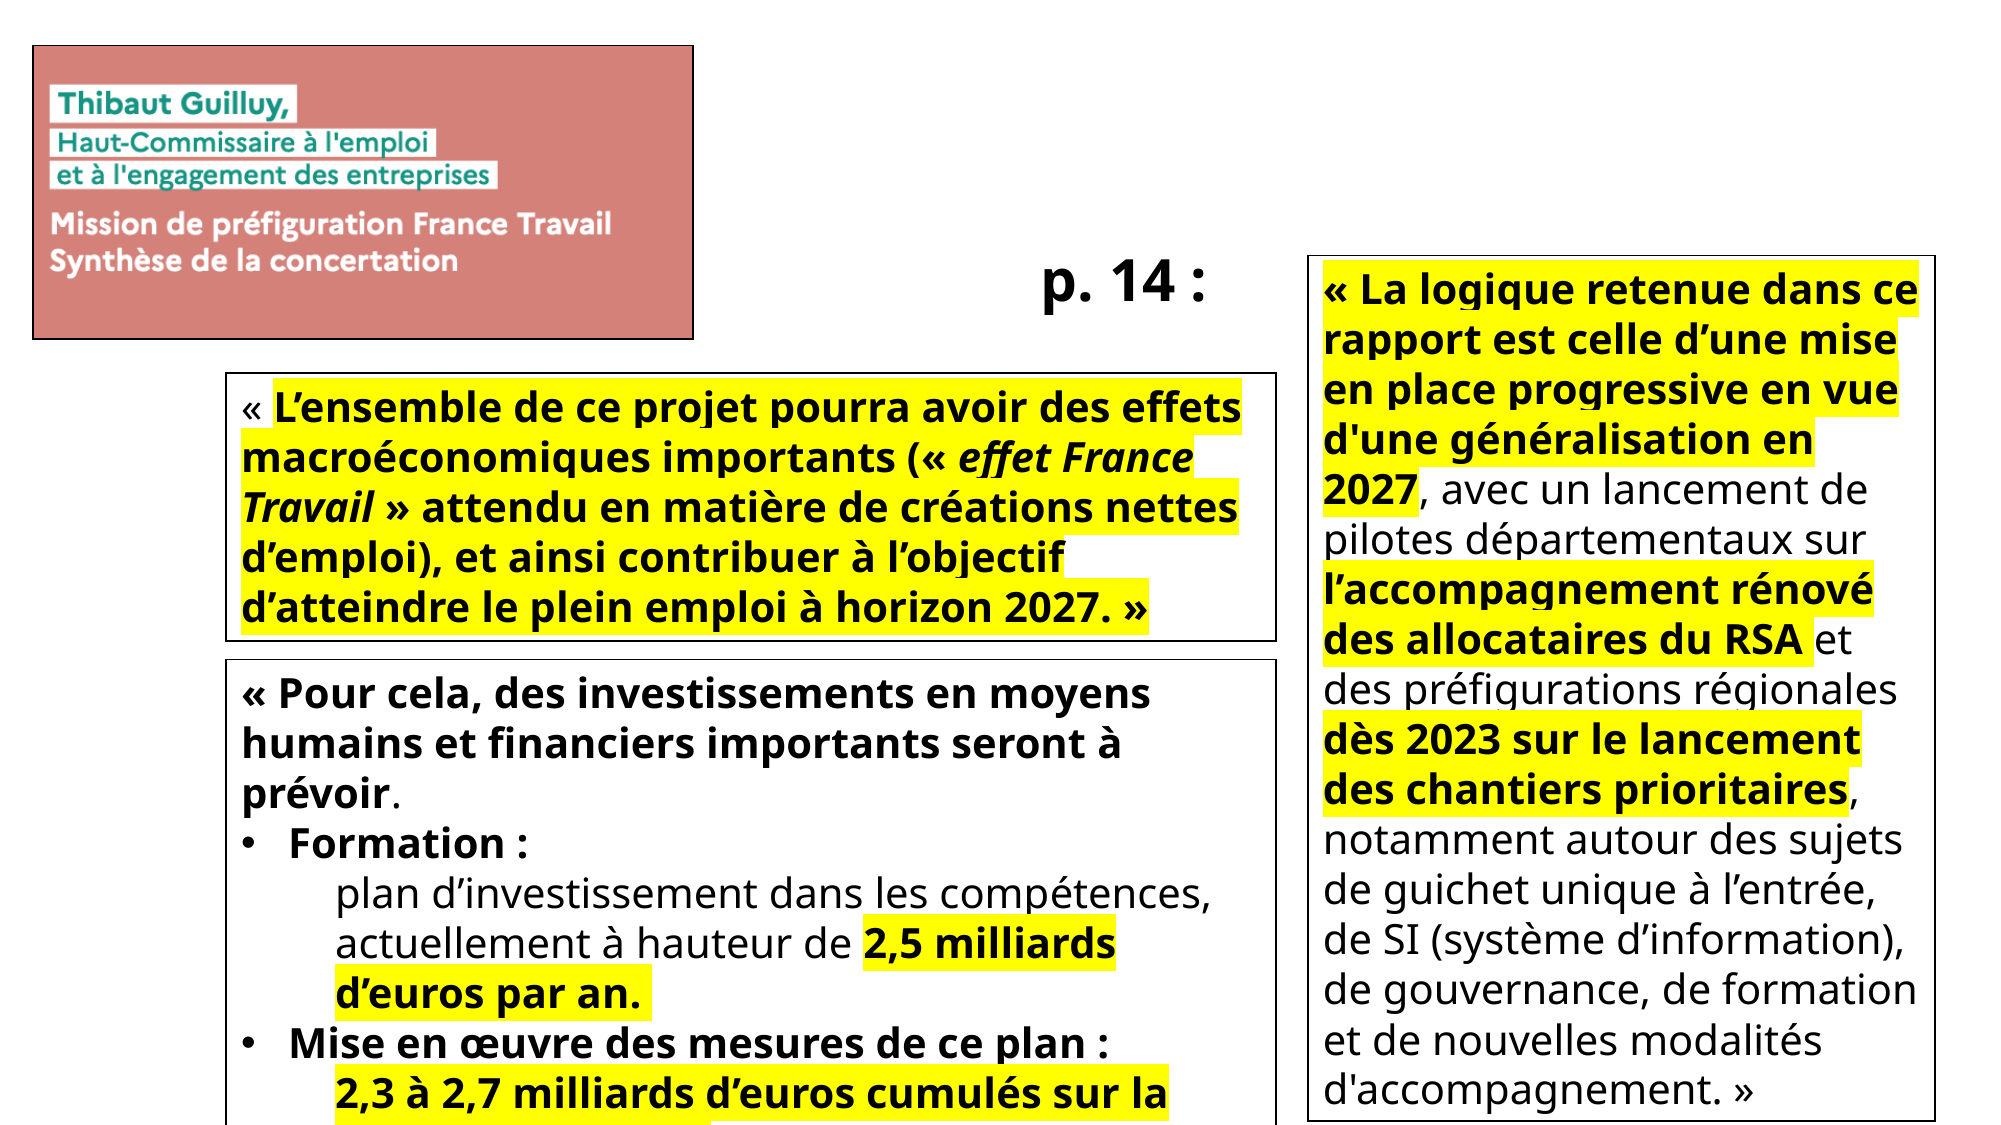

p. 14 :
« La logique retenue dans ce rapport est celle d’une mise en place progressive en vue d'une généralisation en 2027, avec un lancement de pilotes départementaux sur l’accompagnement rénové des allocataires du RSA et des préfigurations régionales dès 2023 sur le lancement des chantiers prioritaires, notamment autour des sujets de guichet unique à l’entrée, de SI (système d’information), de gouvernance, de formation et de nouvelles modalités d'accompagnement. »
« L’ensemble de ce projet pourra avoir des effets macroéconomiques importants (« effet France Travail » attendu en matière de créations nettes d’emploi), et ainsi contribuer à l’objectif d’atteindre le plein emploi à horizon 2027. »
« Pour cela, des investissements en moyens humains et financiers importants seront à prévoir.
Formation :
plan d’investissement dans les compétences, actuellement à hauteur de 2,5 milliards d’euros par an.
Mise en œuvre des mesures de ce plan :
2,3 à 2,7 milliards d’euros cumulés sur la période 2024-2026 »